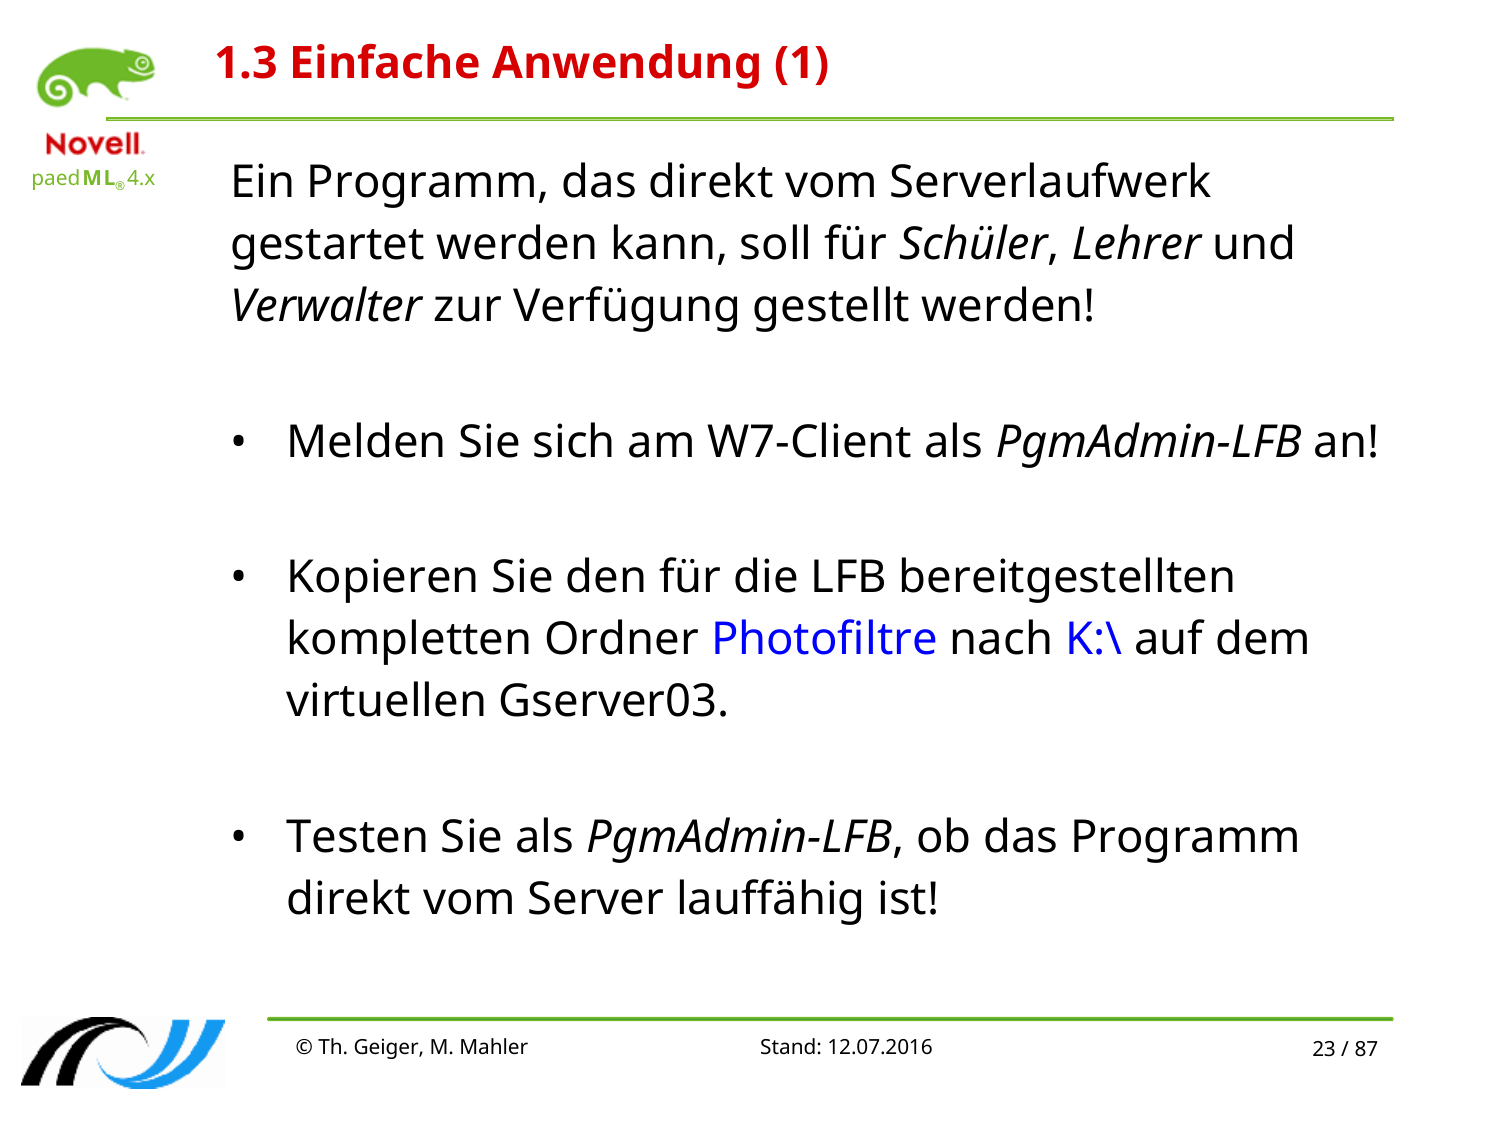

# 1.3 Einfache Anwendung (1)
Ein Programm, das direkt vom Serverlaufwerk gestartet werden kann, soll für Schüler, Lehrer und Verwalter zur Verfügung gestellt werden!
Melden Sie sich am W7-Client als PgmAdmin-LFB an!
Kopieren Sie den für die LFB bereitgestellten kompletten Ordner Photofiltre nach K:\ auf dem virtuellen Gserver03.
Testen Sie als PgmAdmin-LFB, ob das Programm direkt vom Server lauffähig ist!
© Th. Geiger, M. Mahler
12.07.2016
23